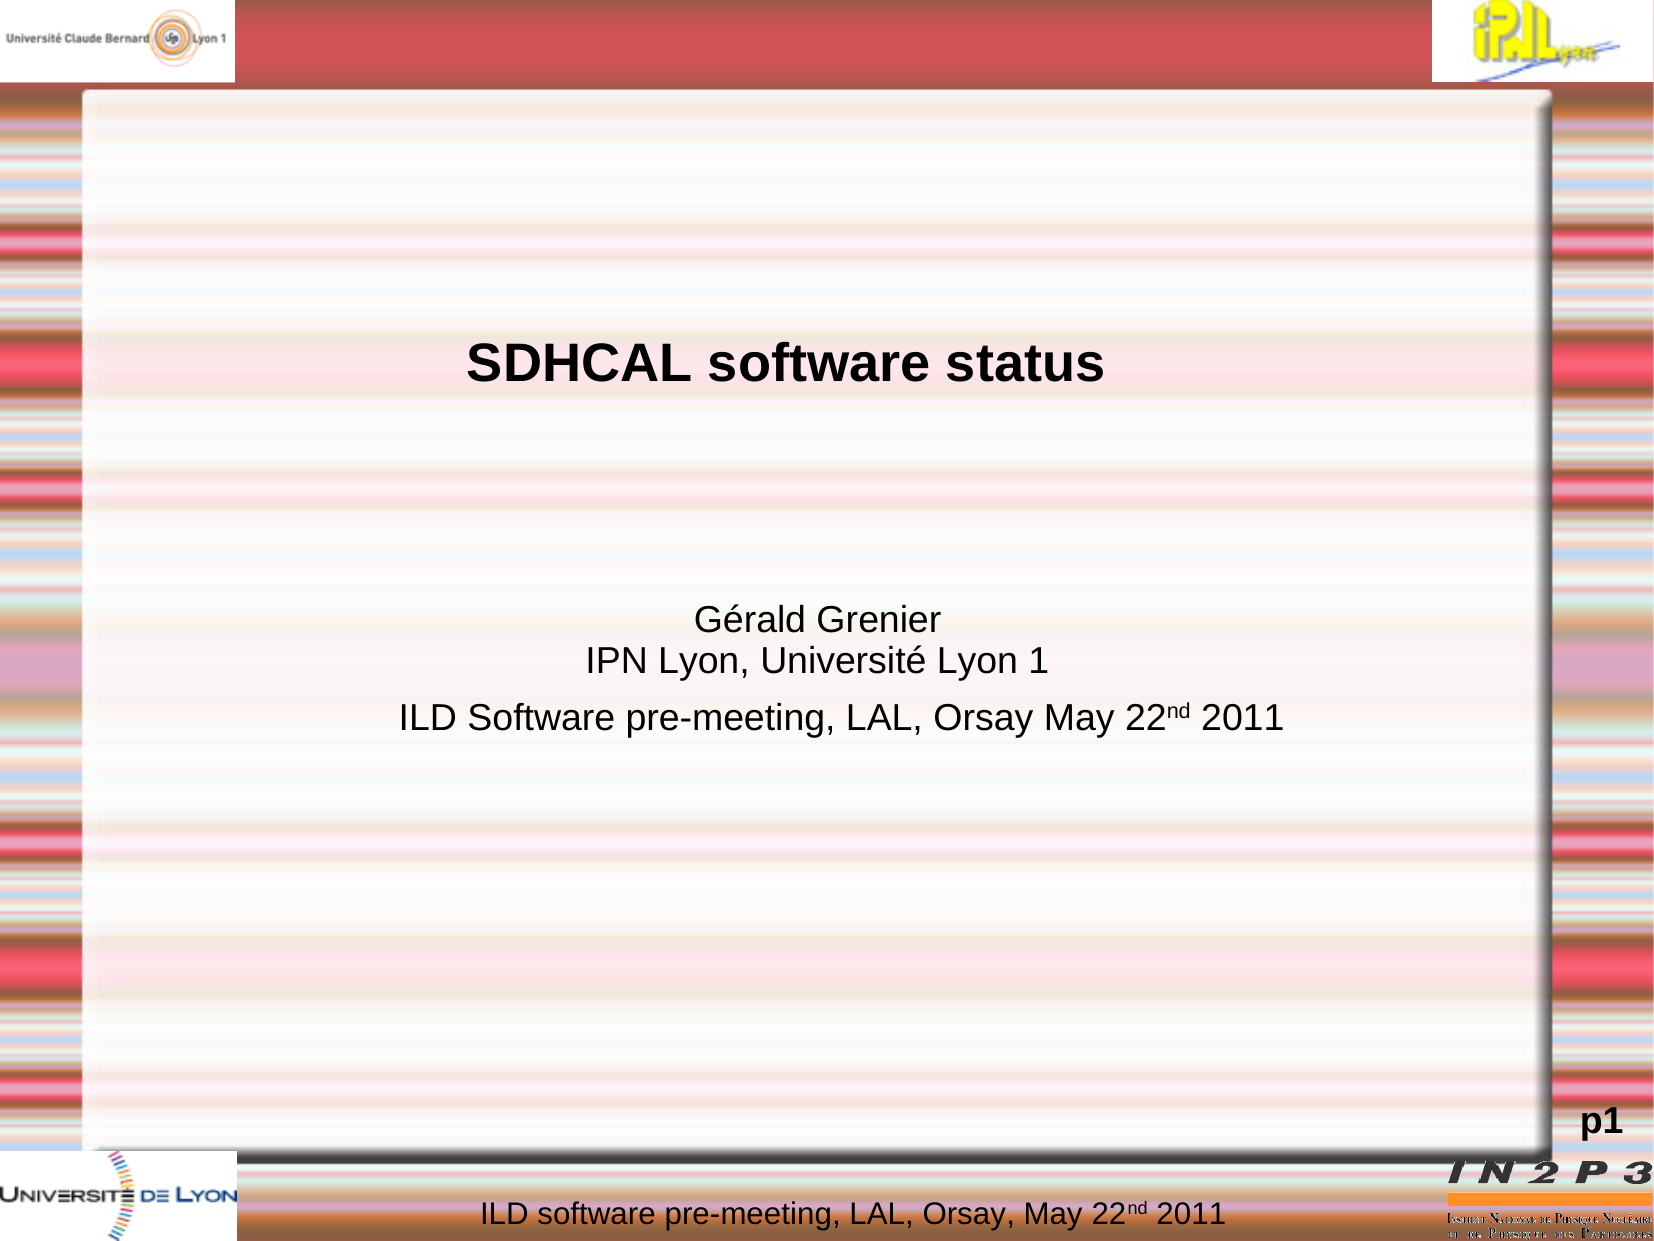

SDHCAL software status
Gérald Grenier
IPN Lyon, Université Lyon 1
ILD Software pre-meeting, LAL, Orsay May 22nd 2011